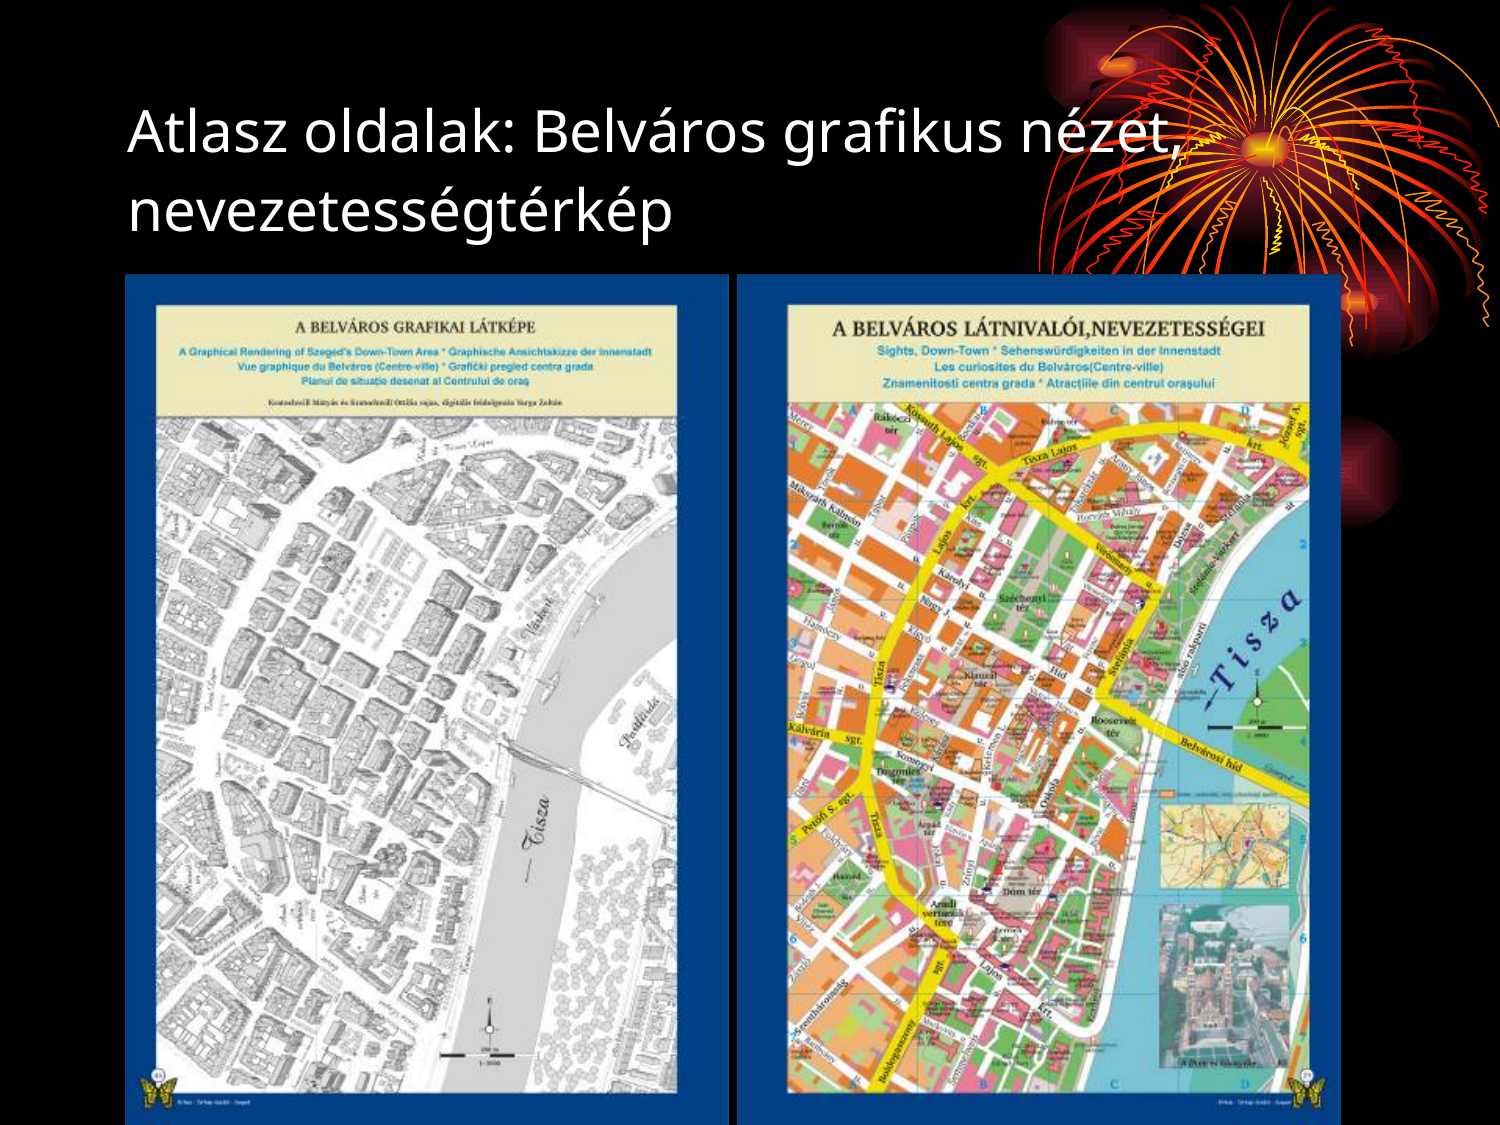

# Atlasz oldalak: Belváros grafikus nézet, nevezetességtérkép